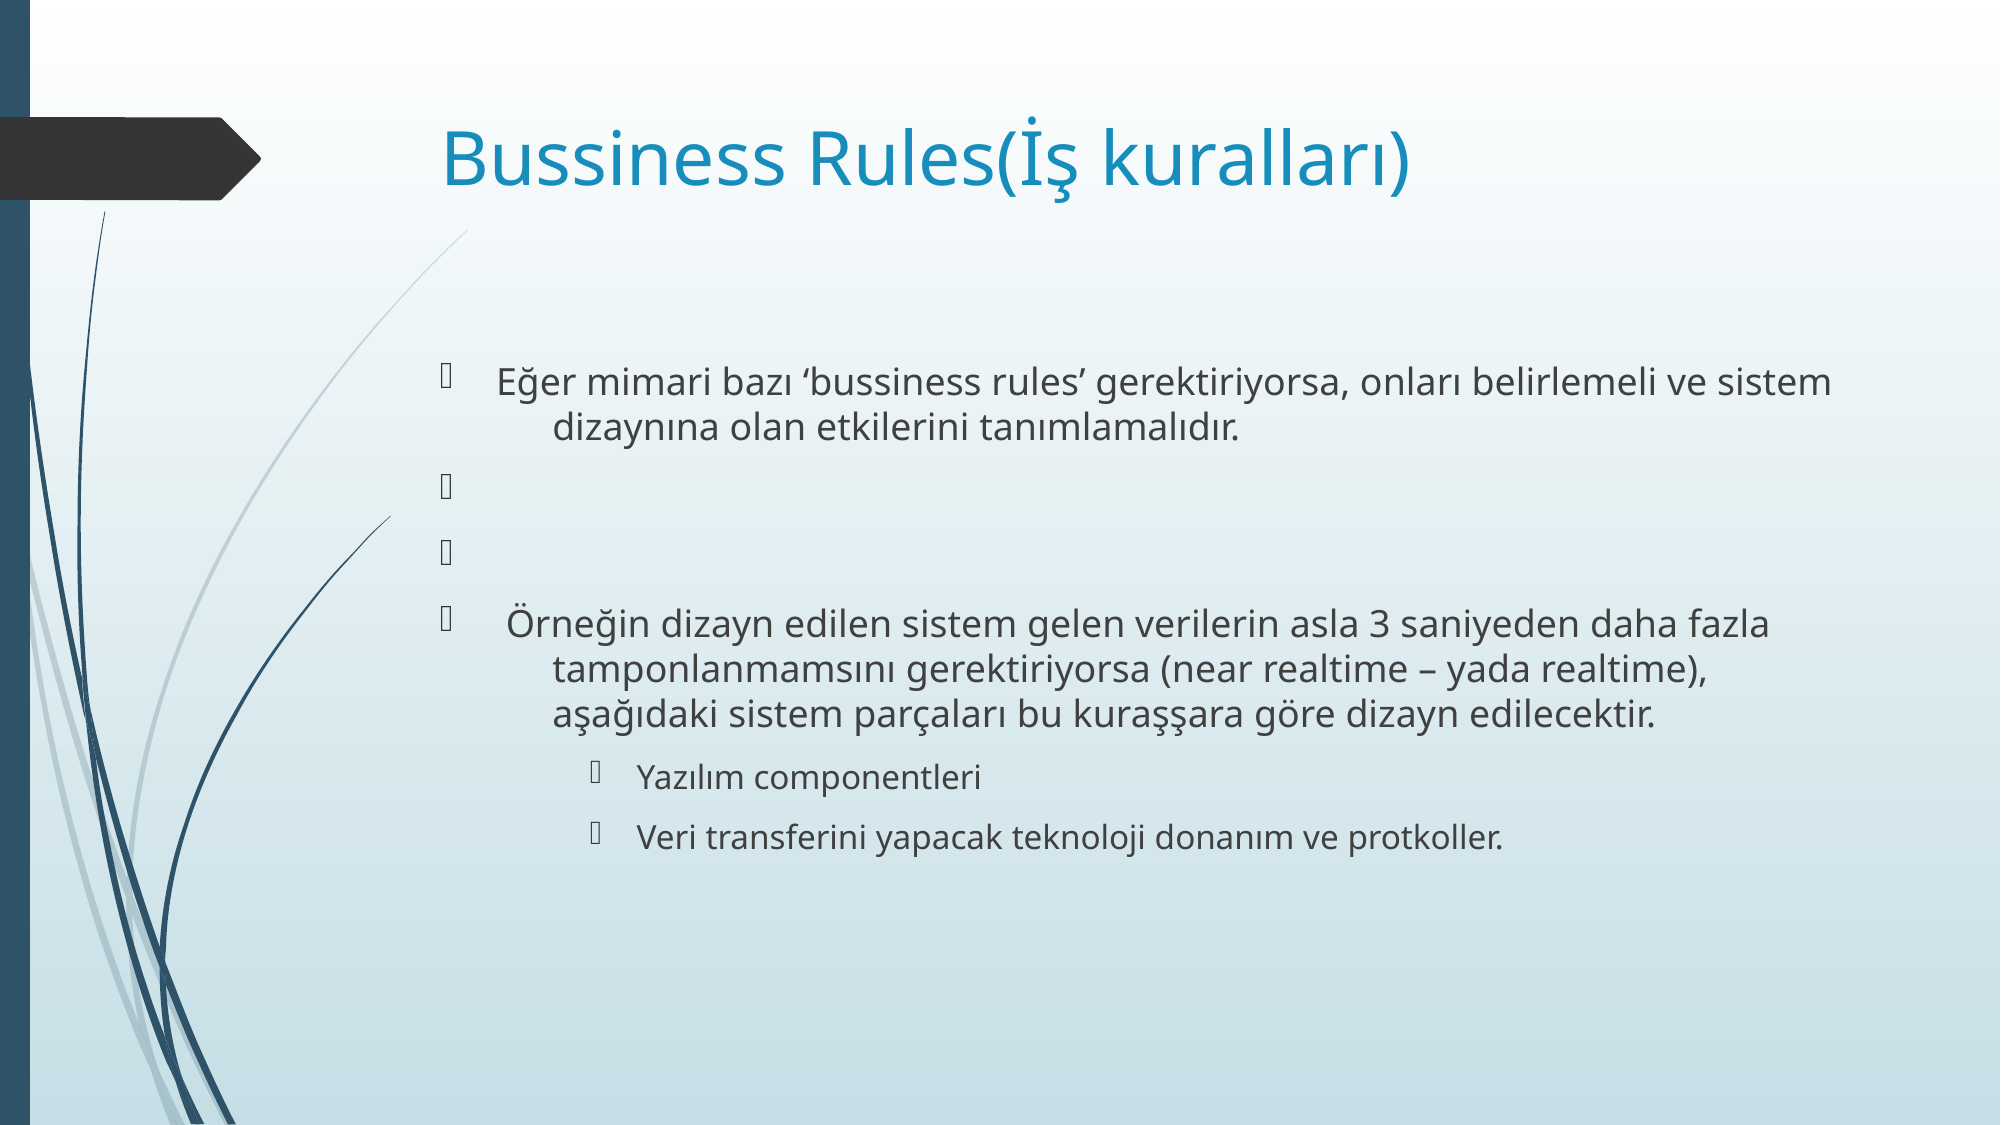

# Bussiness Rules(İş kuralları)
Eğer mimari bazı ‘bussiness rules’ gerektiriyorsa, onları belirlemeli ve sistem dizaynına olan etkilerini tanımlamalıdır.
 Örneğin dizayn edilen sistem gelen verilerin asla 3 saniyeden daha fazla tamponlanmamsını gerektiriyorsa (near realtime – yada realtime), aşağıdaki sistem parçaları bu kuraşşara göre dizayn edilecektir.
Yazılım componentleri
Veri transferini yapacak teknoloji donanım ve protkoller.